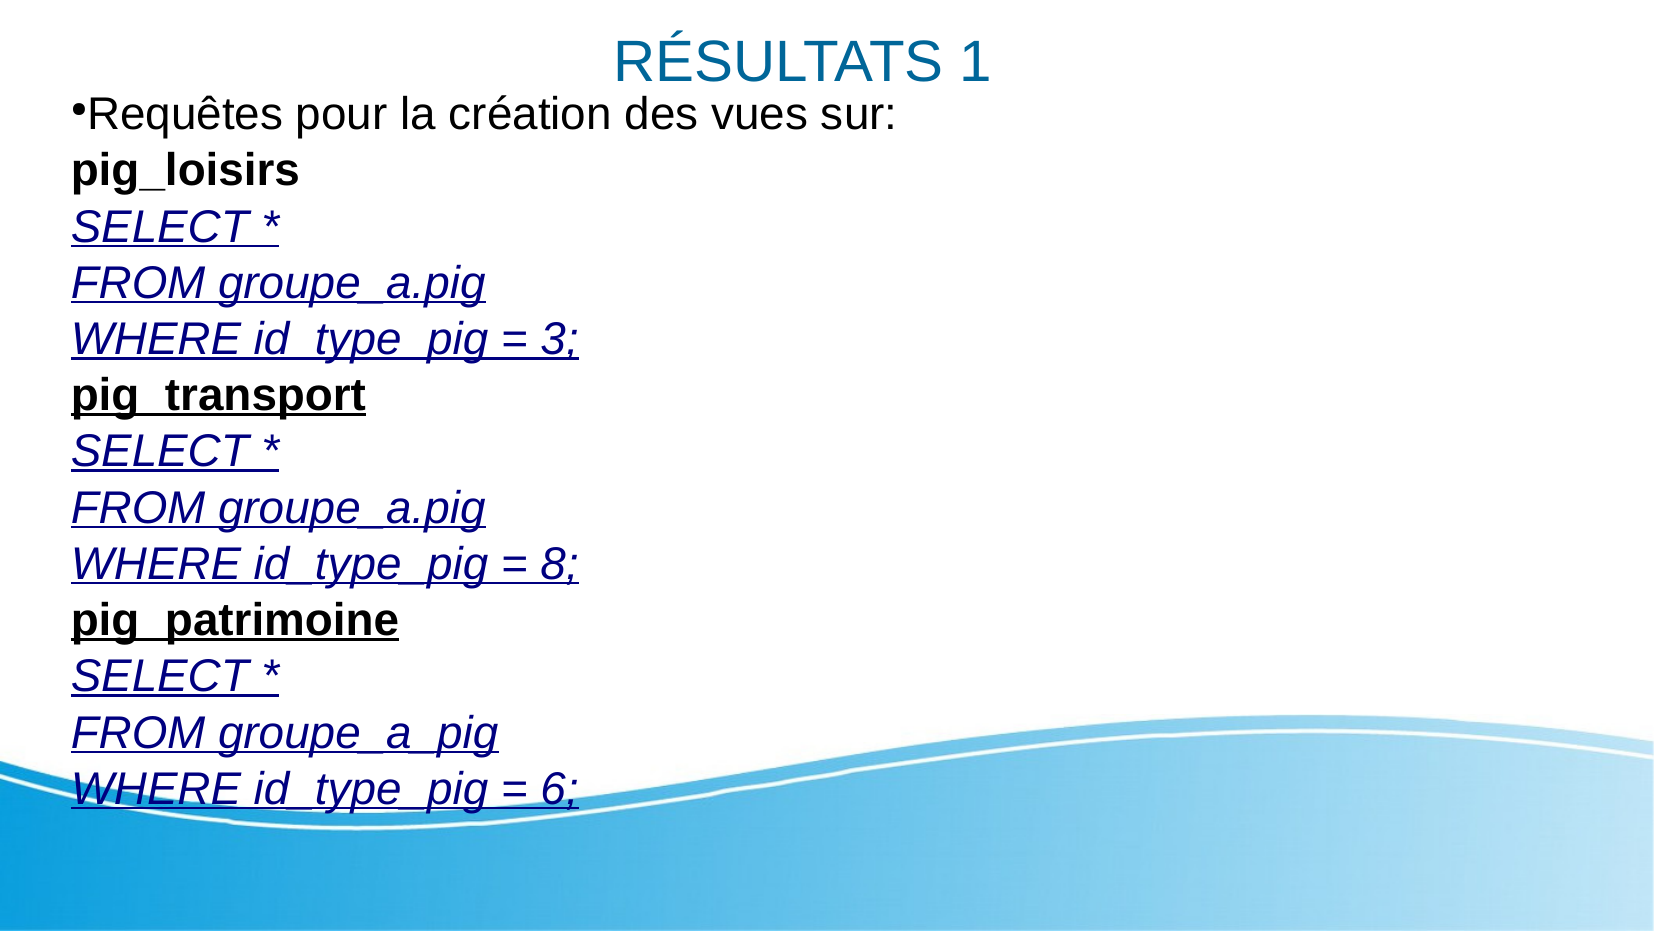

# RÉSULTATS 1
Requêtes pour la création des vues sur:
pig_loisirs
SELECT *
FROM groupe_a.pig
WHERE id_type_pig = 3;
pig_transport
SELECT *
FROM groupe_a.pig
WHERE id_type_pig = 8;
pig_patrimoine
SELECT *
FROM groupe_a_pig
WHERE id_type_pig = 6;